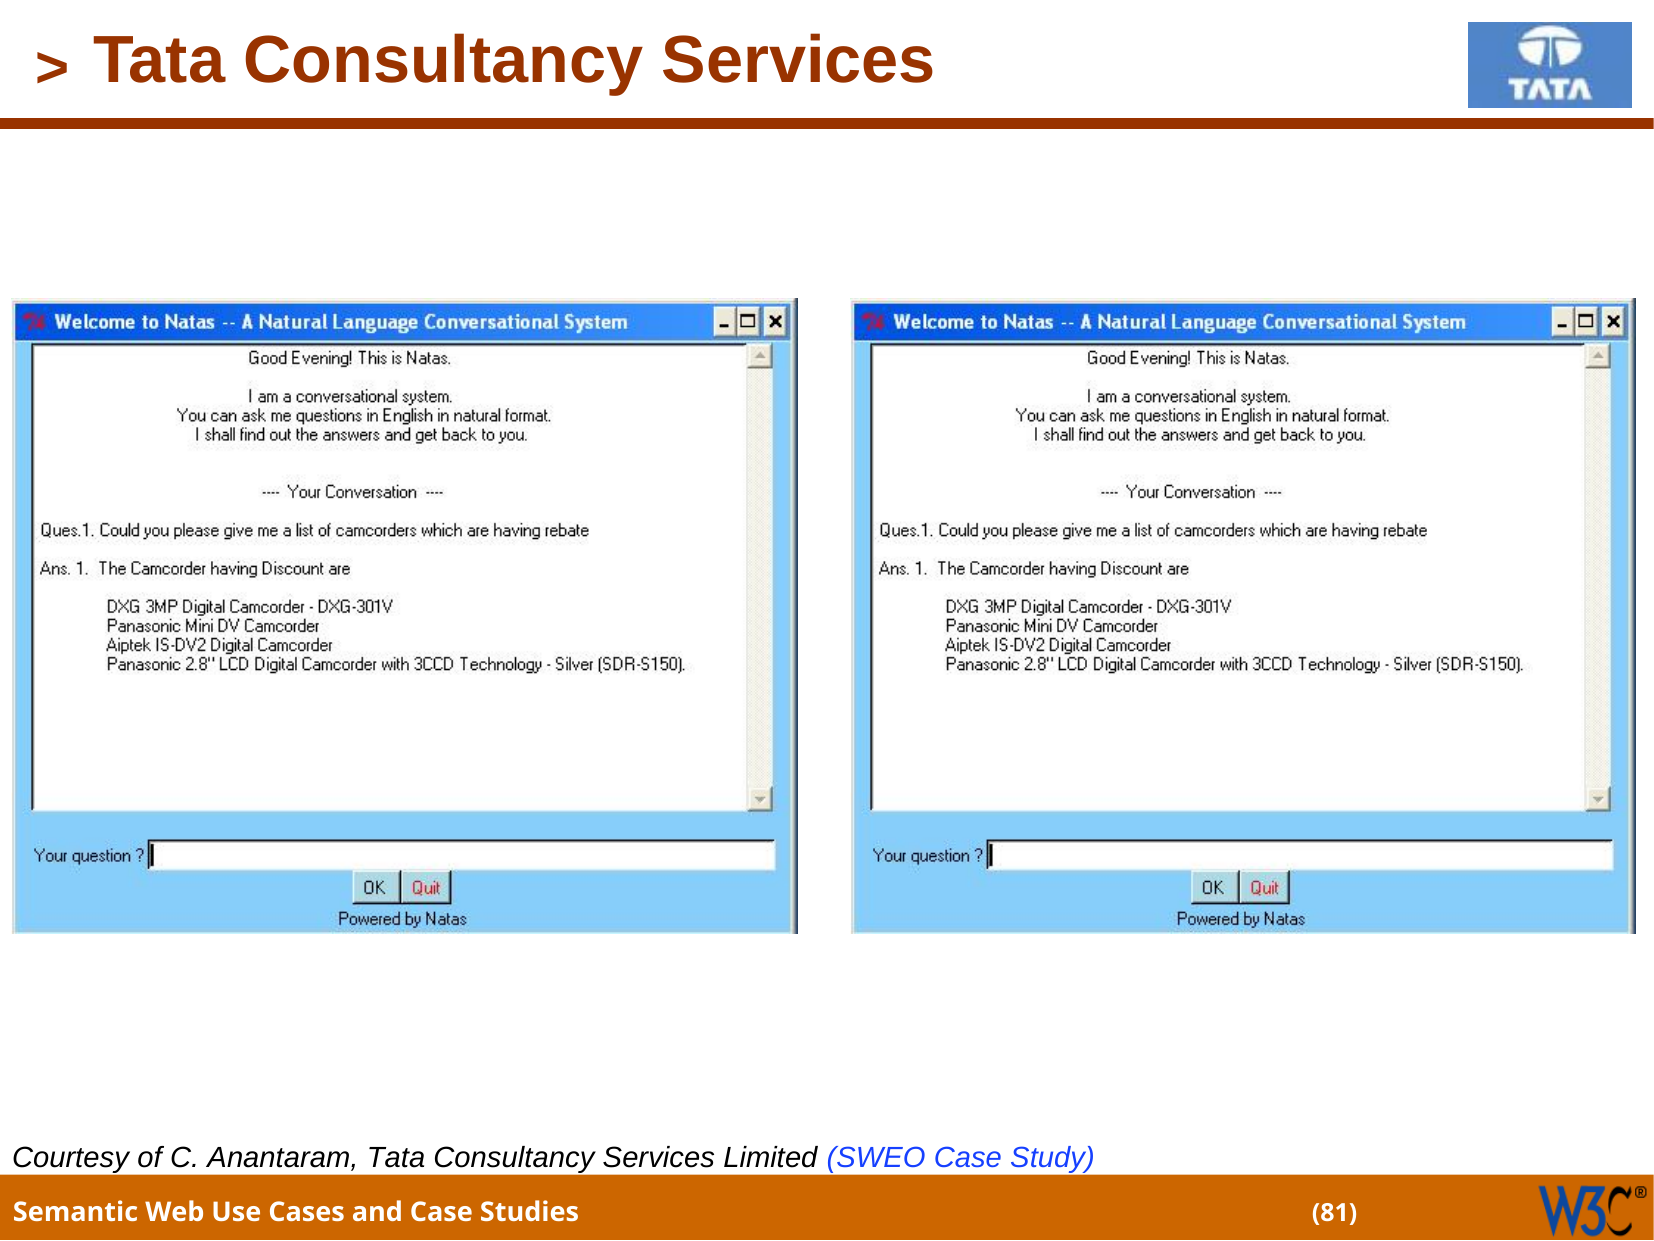

# Tata Consultancy Services
Courtesy of C. Anantaram, Tata Consultancy Services Limited (SWEO Case Study)